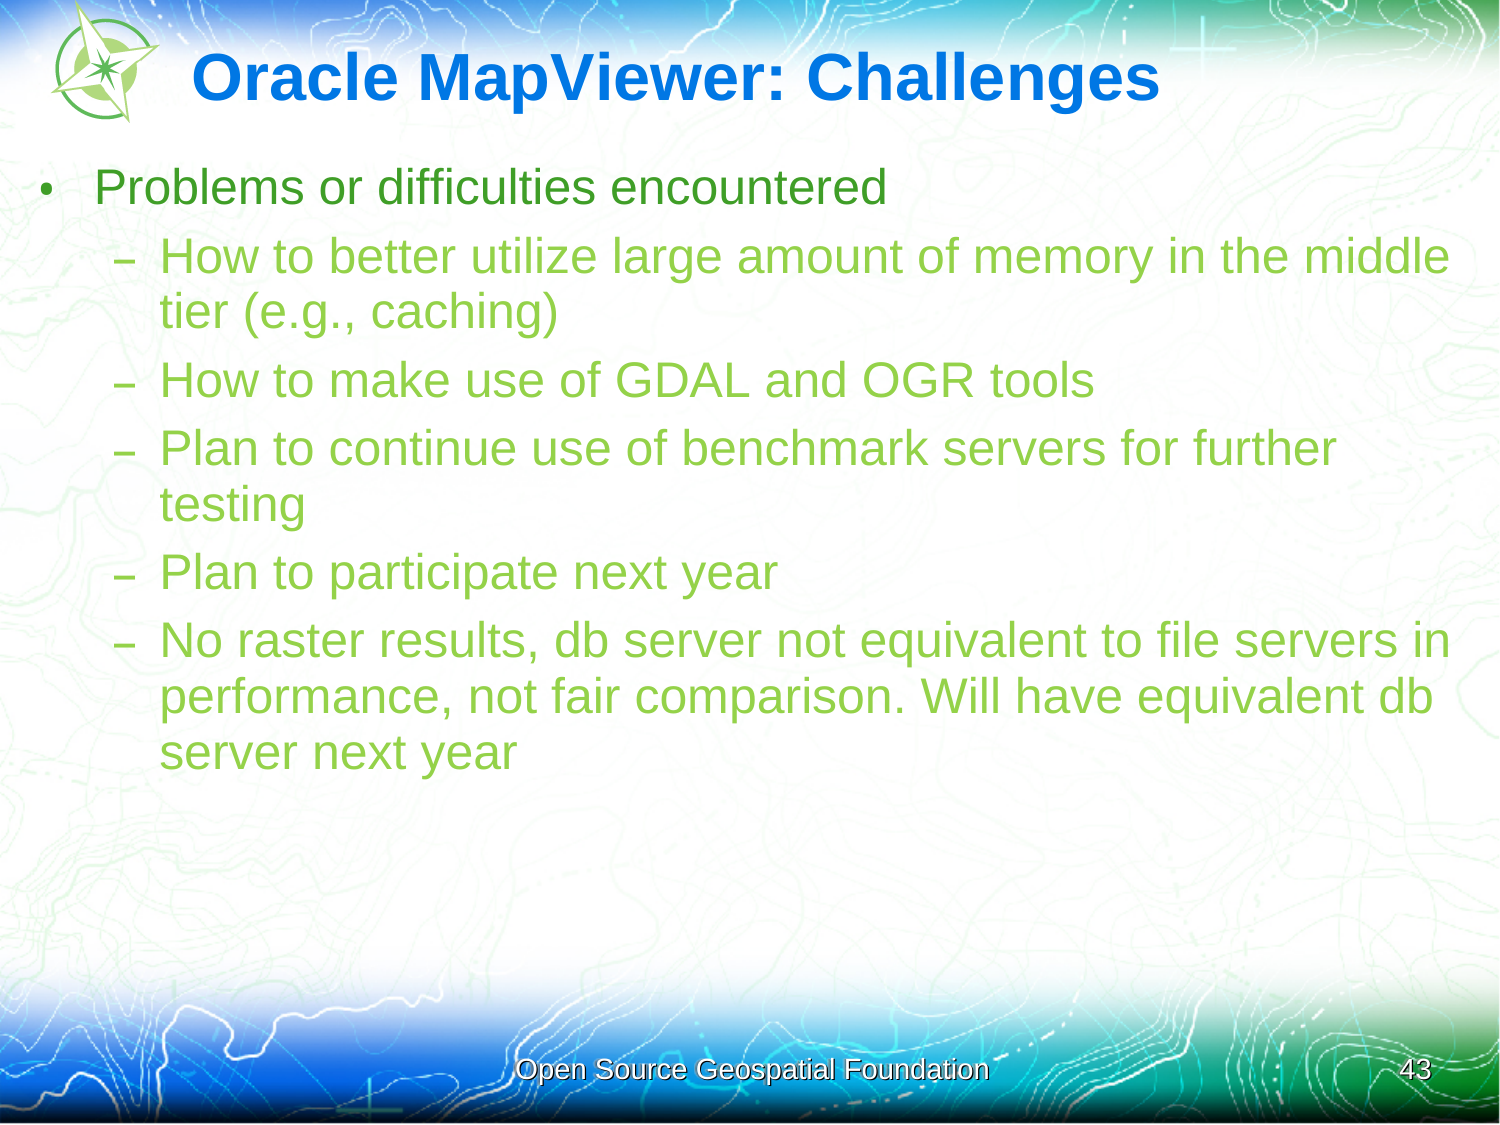

# Oracle MapViewer: Challenges
Problems or difficulties encountered
How to better utilize large amount of memory in the middle tier (e.g., caching)
How to make use of GDAL and OGR tools
Plan to continue use of benchmark servers for further testing
Plan to participate next year
No raster results, db server not equivalent to file servers in performance, not fair comparison. Will have equivalent db server next year
Open Source Geospatial Foundation
43